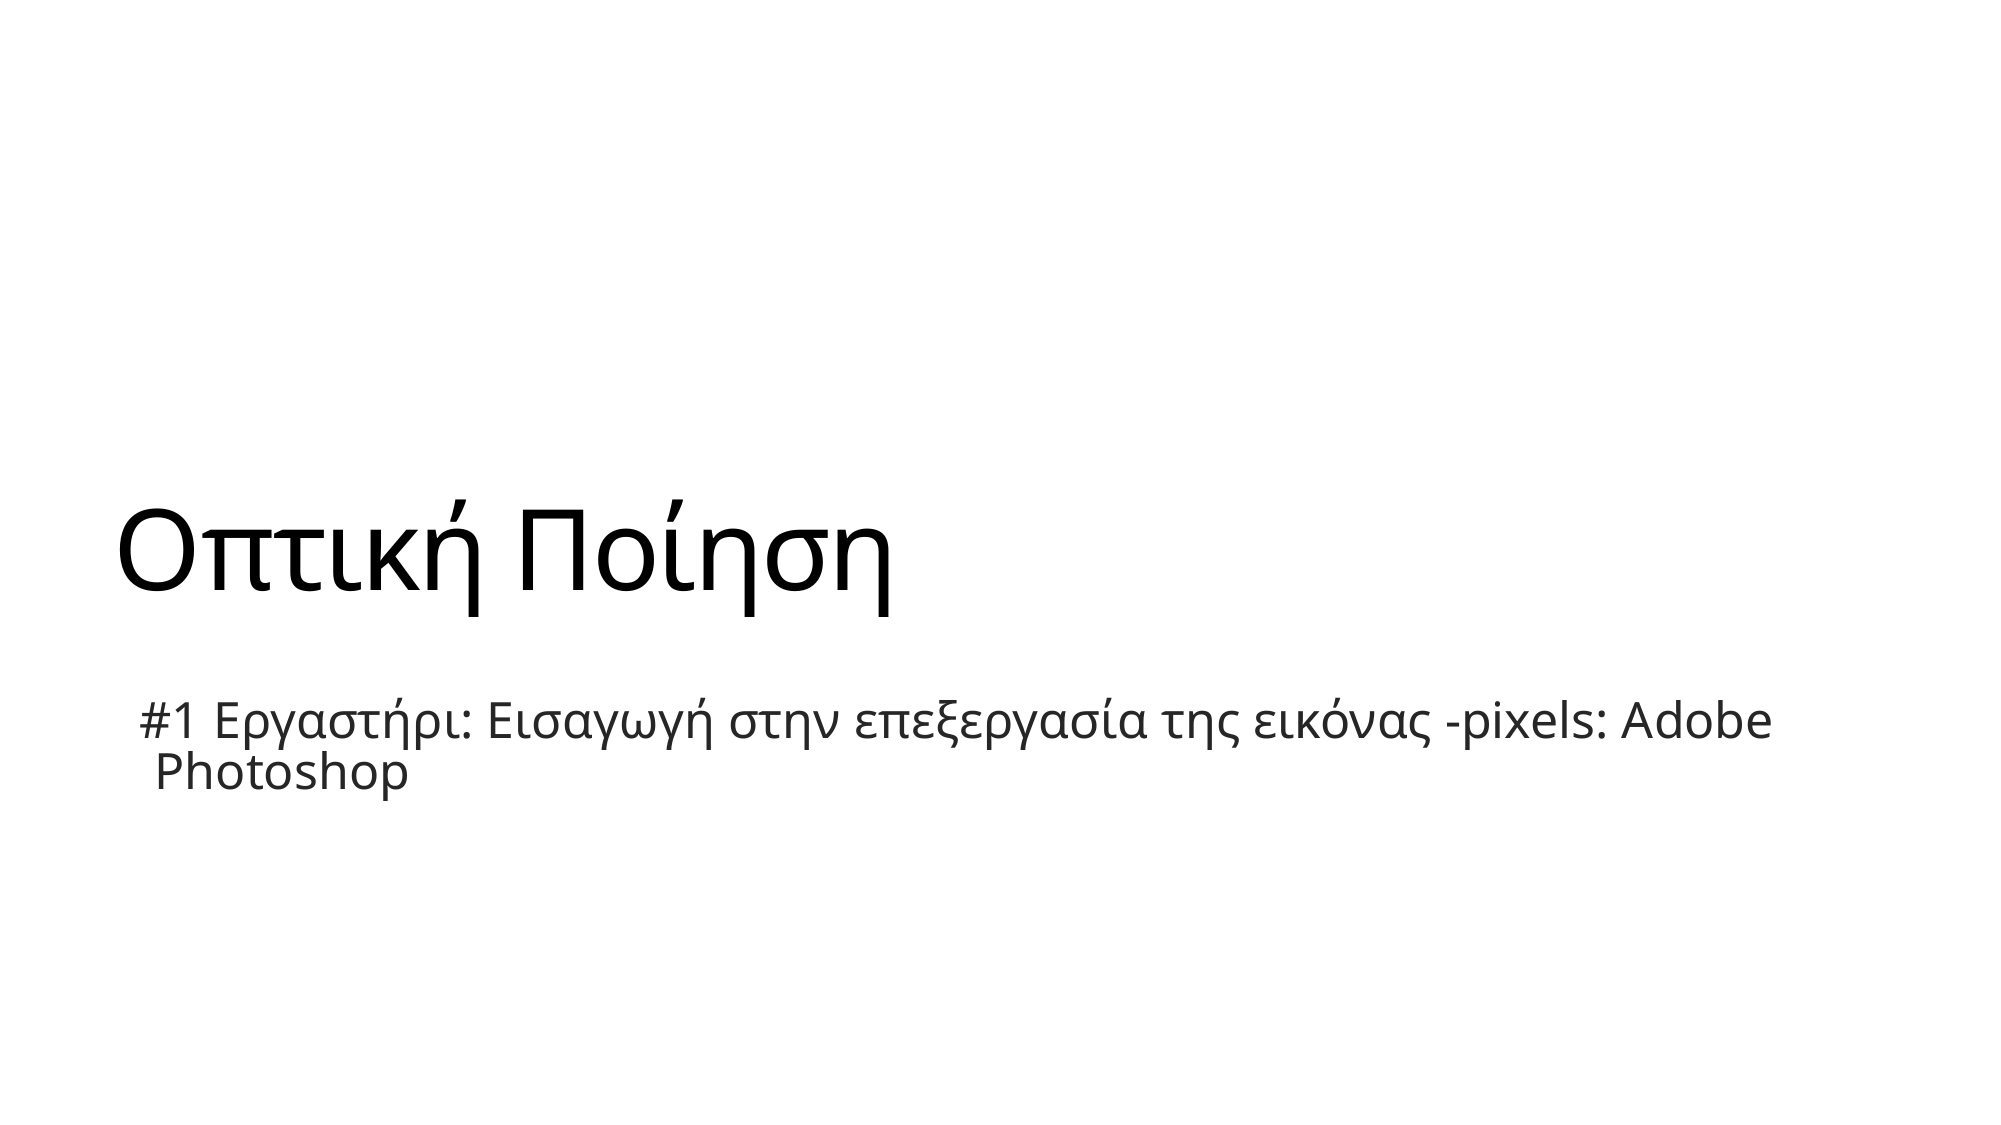

Oπτική Ποίηση
#1 Εργαστήρι: Εισαγωγή στην επεξεργασία της εικόνας -pixels: Adobe Photoshop